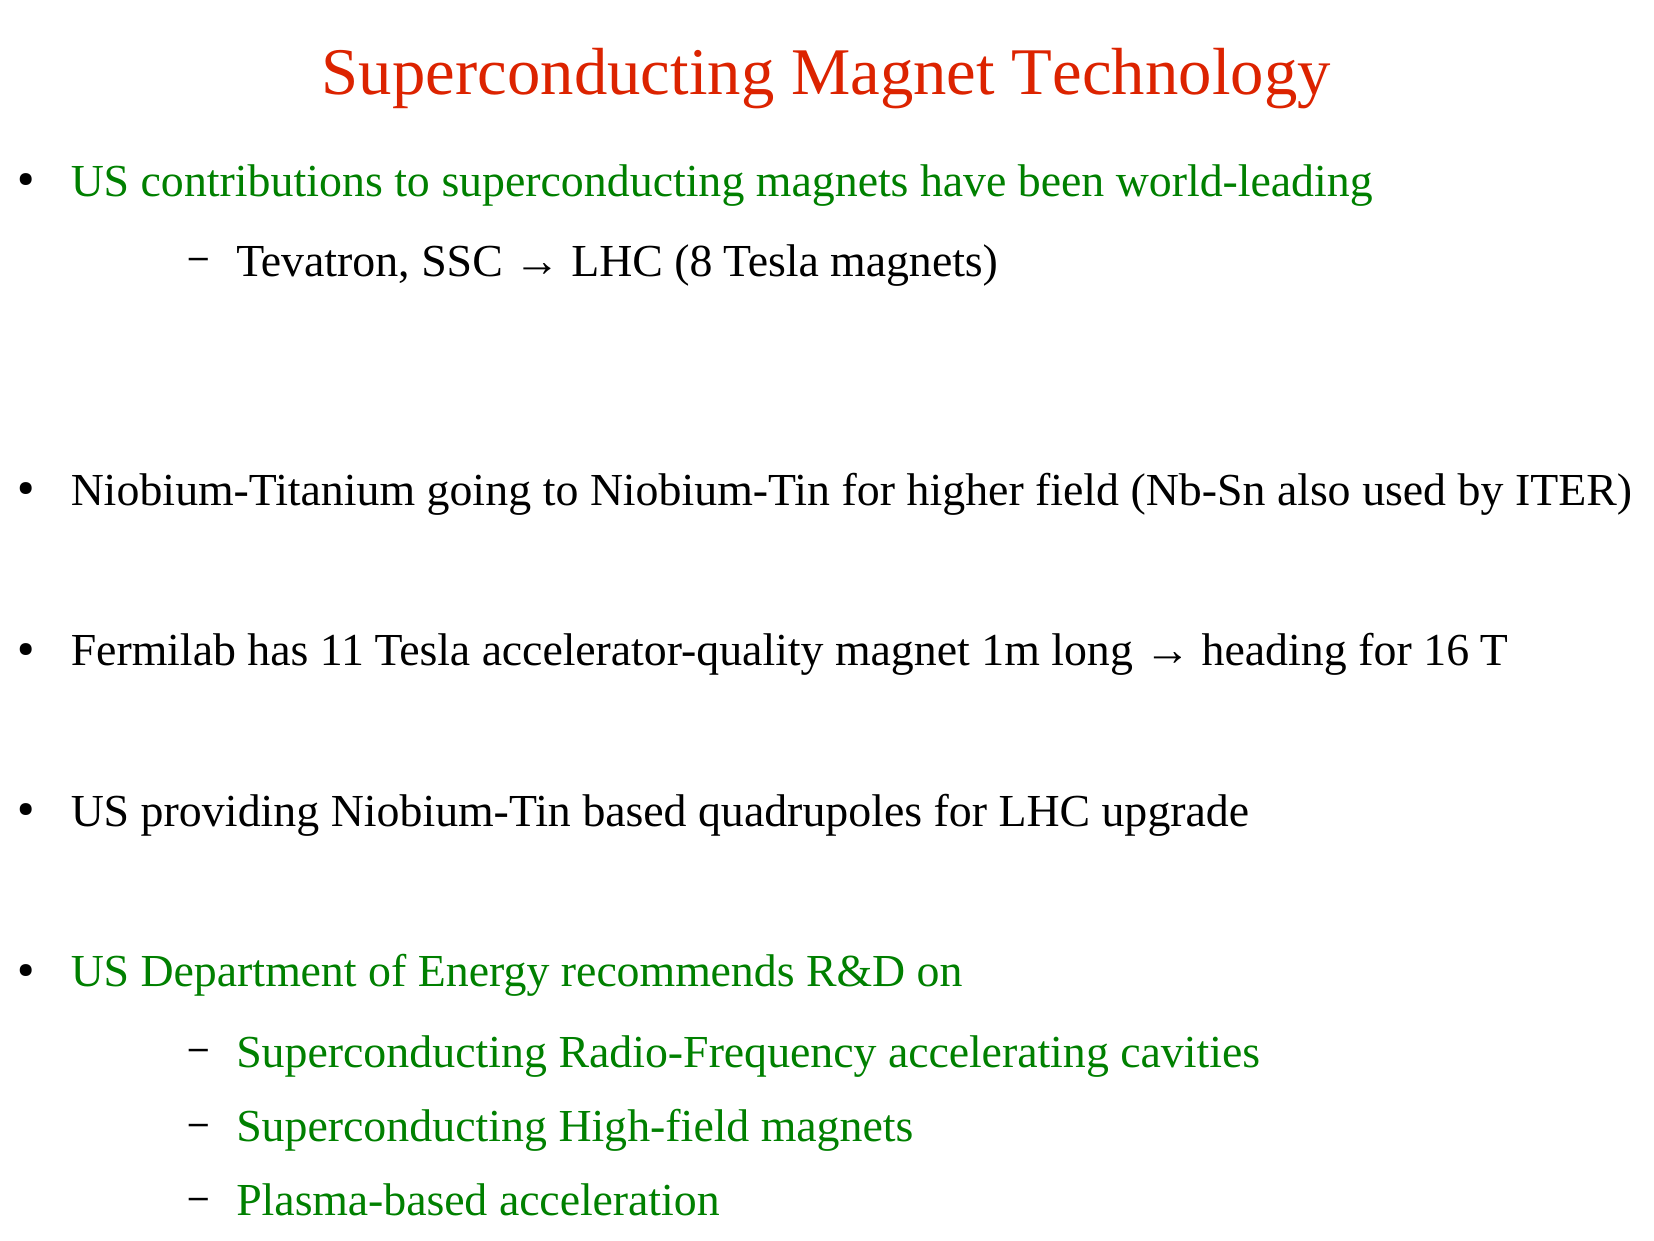

Superconducting Magnet Technology
# US contributions to superconducting magnets have been world-leading
Tevatron, SSC → LHC (8 Tesla magnets)
Niobium-Titanium going to Niobium-Tin for higher field (Nb-Sn also used by ITER)
Fermilab has 11 Tesla accelerator-quality magnet 1m long → heading for 16 T
US providing Niobium-Tin based quadrupoles for LHC upgrade
US Department of Energy recommends R&D on
Superconducting Radio-Frequency accelerating cavities
Superconducting High-field magnets
Plasma-based acceleration